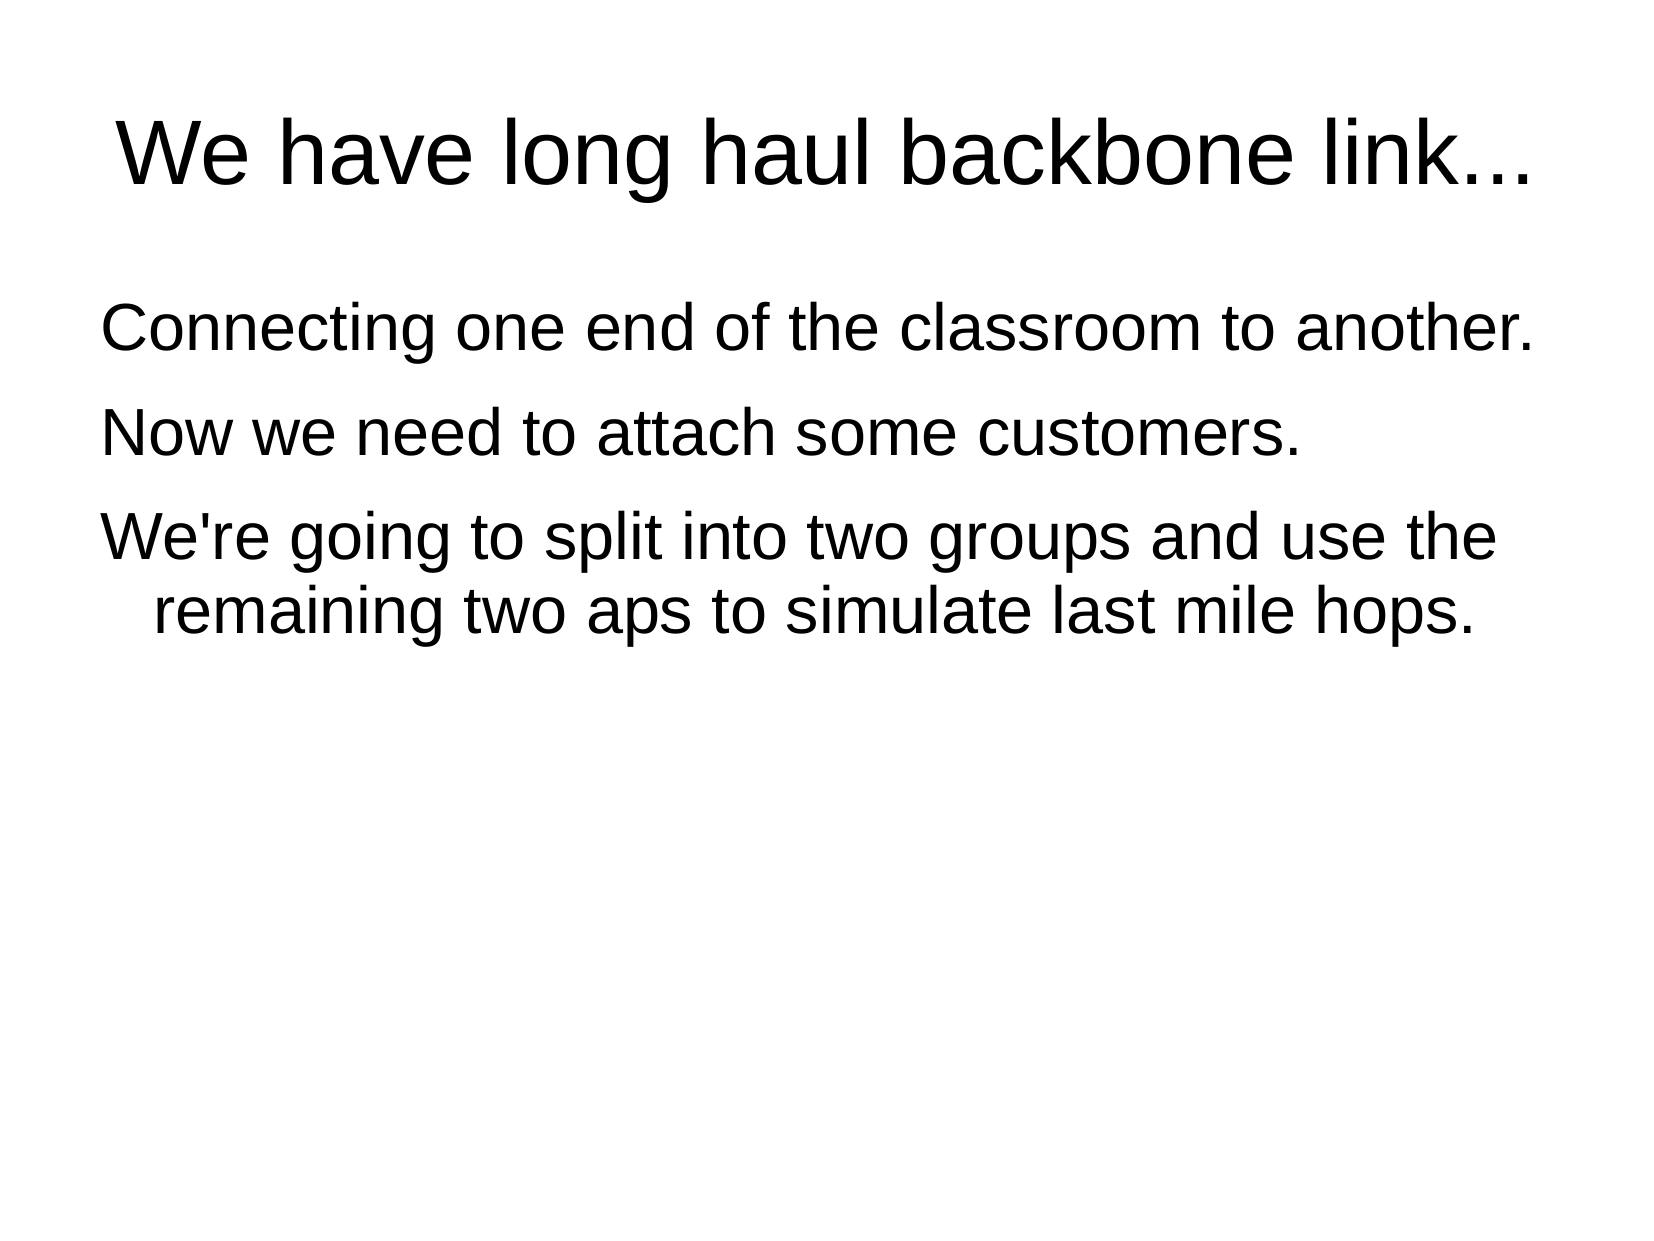

# We have long haul backbone link...
Connecting one end of the classroom to another.
Now we need to attach some customers.
We're going to split into two groups and use the remaining two aps to simulate last mile hops.